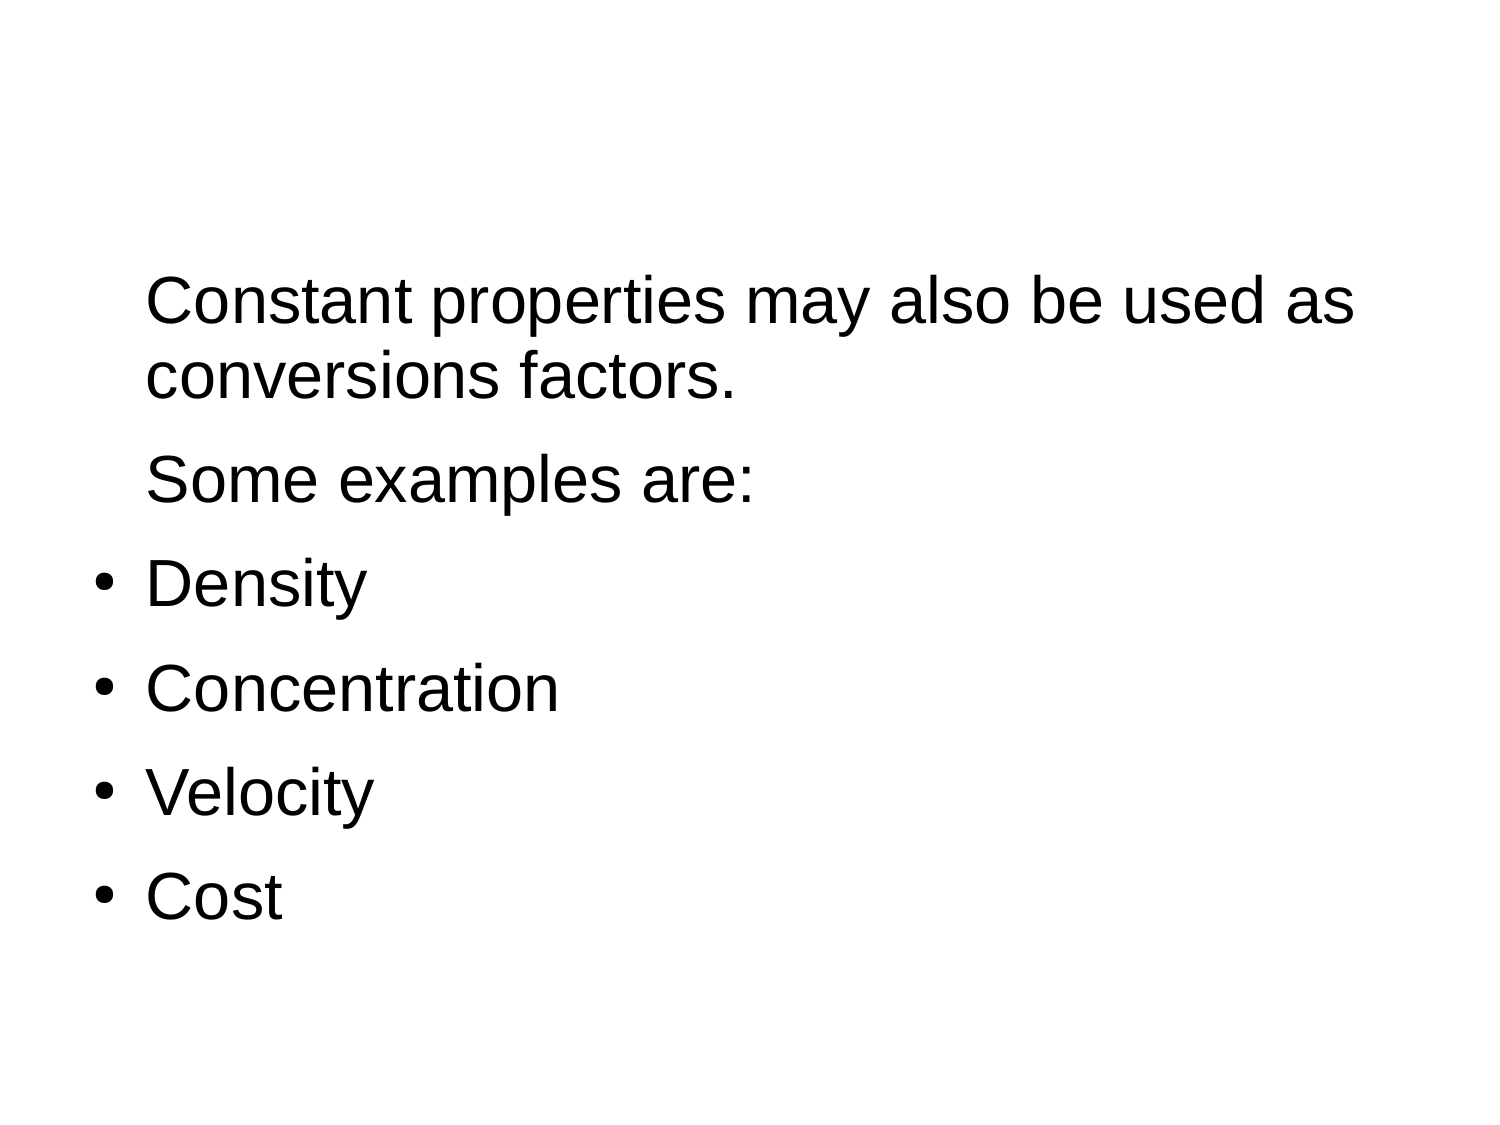

# Constant properties may also be used as conversions factors.
Some examples are:
Density
Concentration
Velocity
Cost